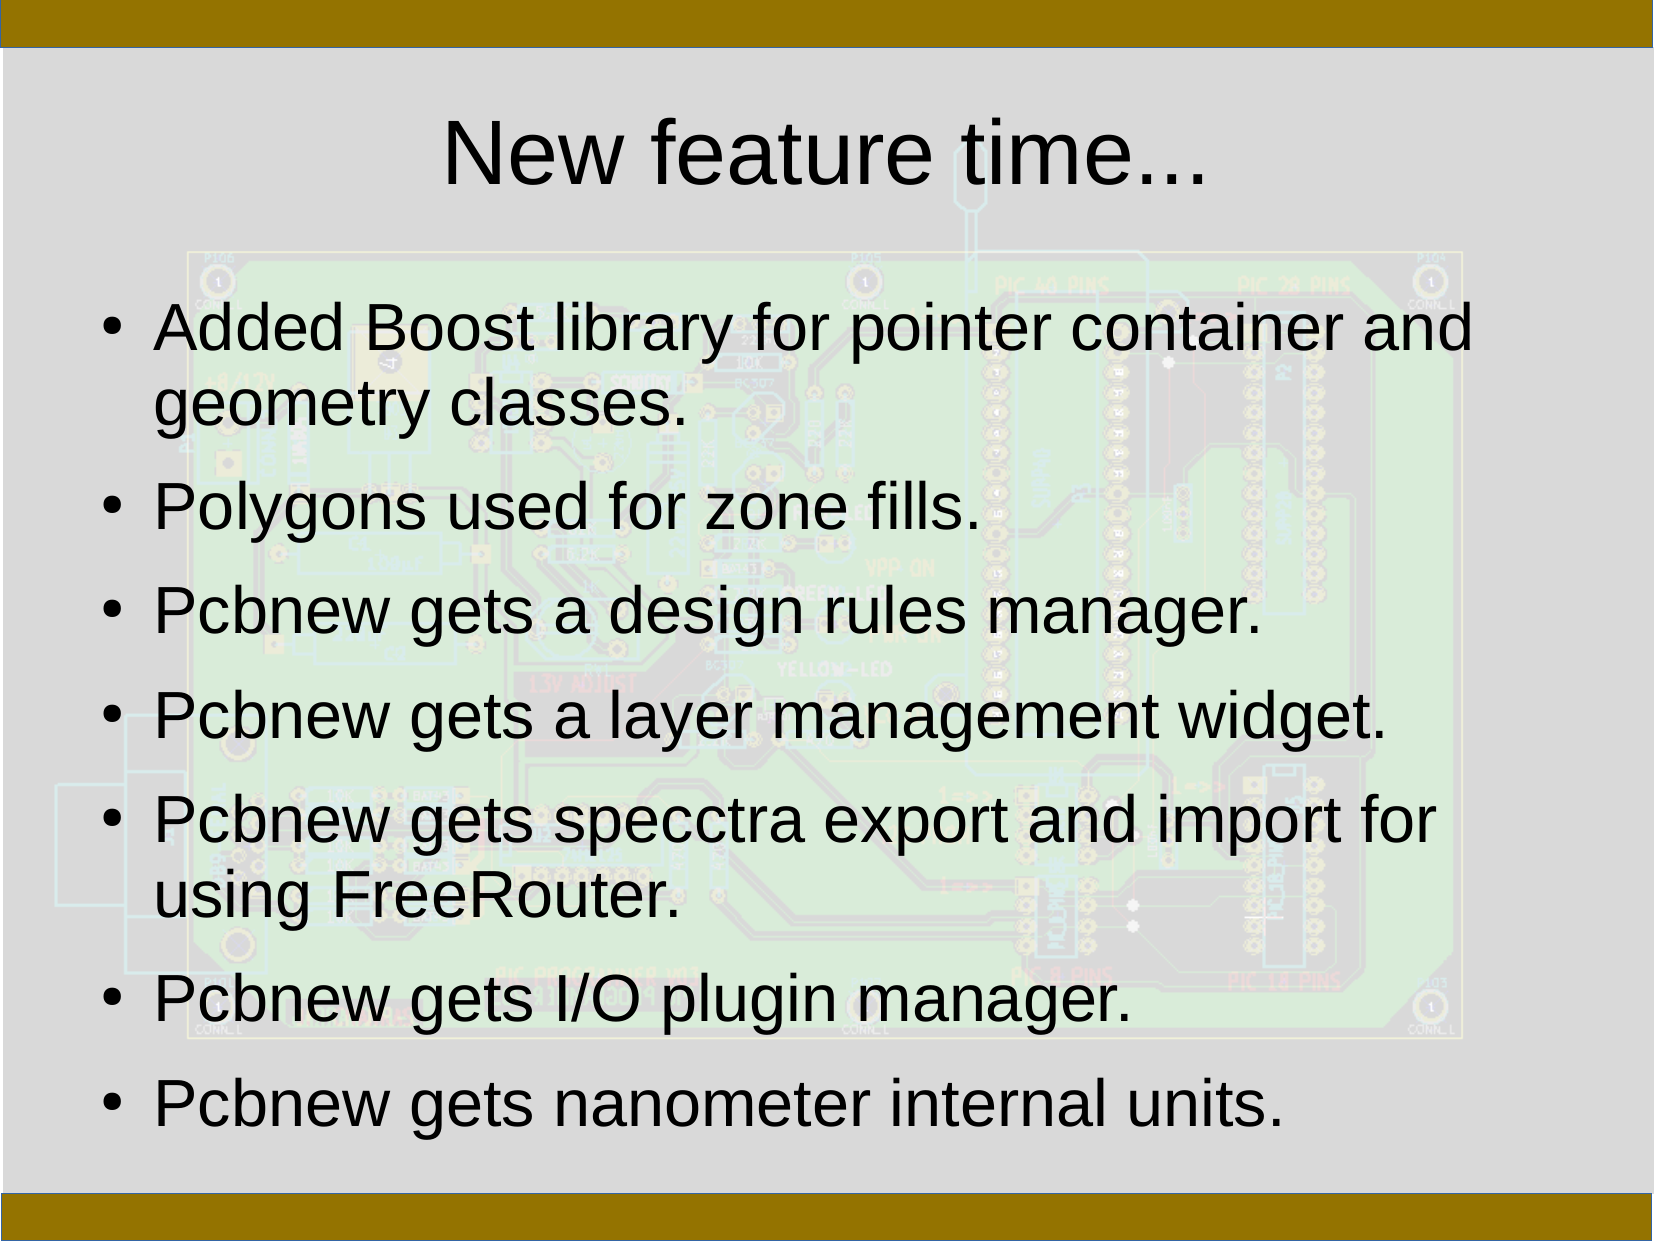

# New feature time...
Added Boost library for pointer container and geometry classes.
Polygons used for zone fills.
Pcbnew gets a design rules manager.
Pcbnew gets a layer management widget.
Pcbnew gets specctra export and import for using FreeRouter.
Pcbnew gets I/O plugin manager.
Pcbnew gets nanometer internal units.